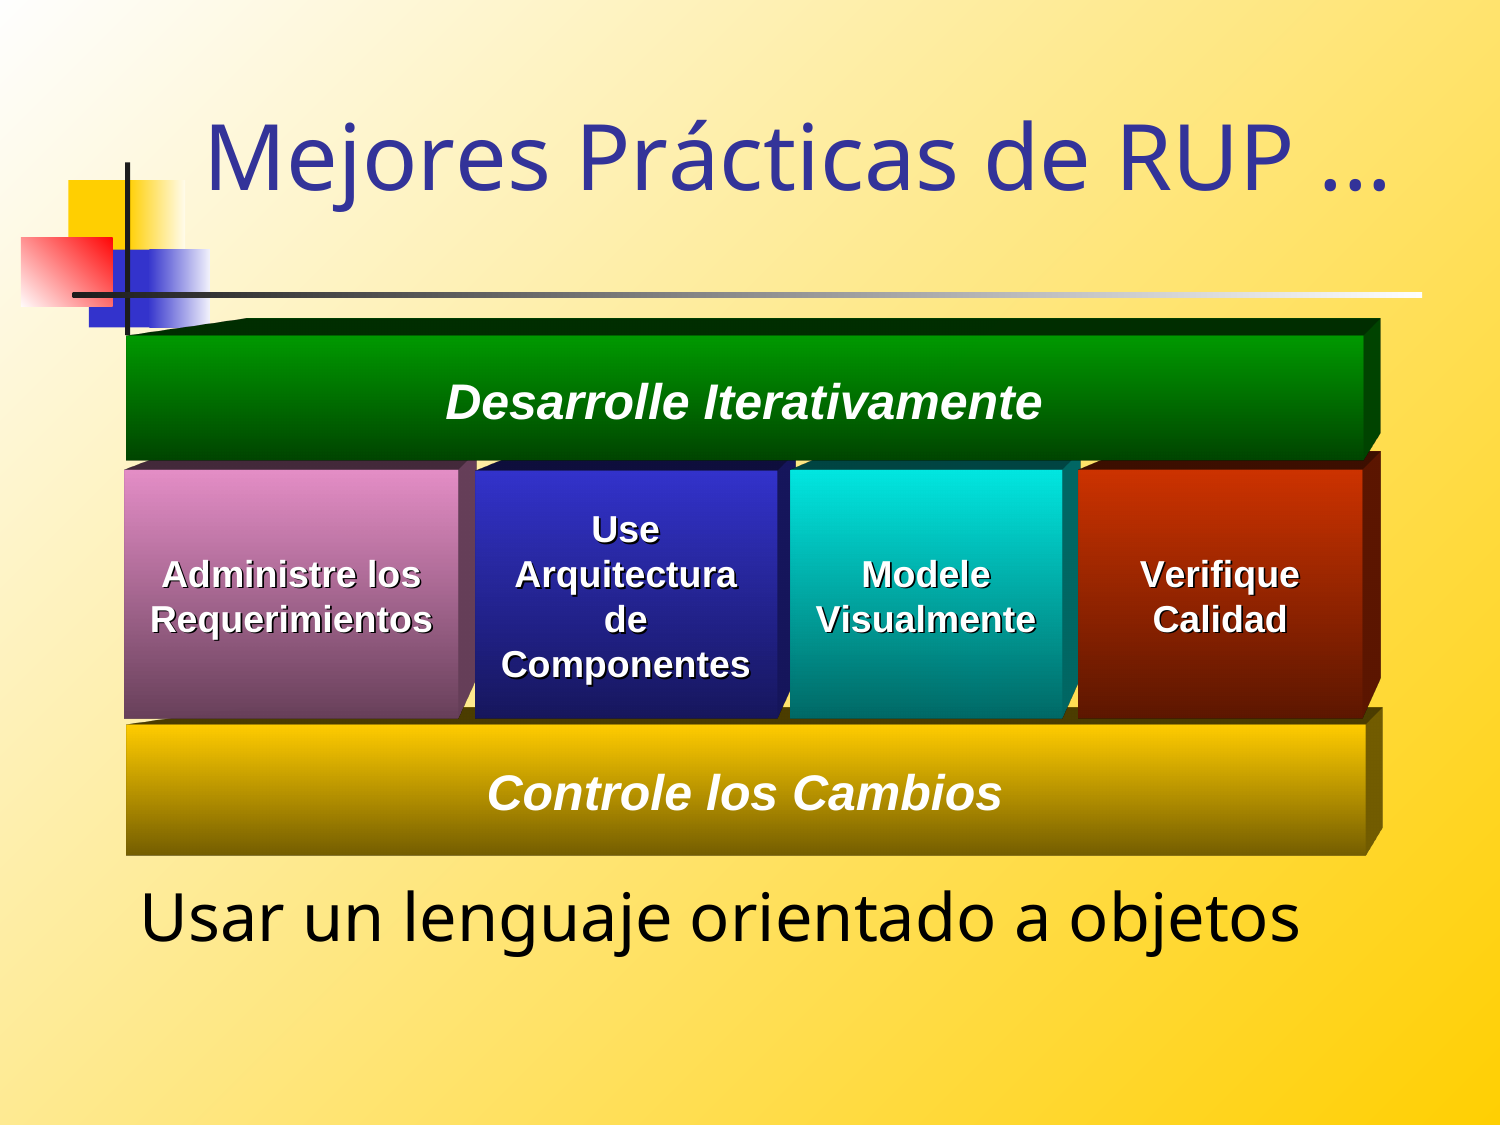

# Mejores Prácticas de RUP ...
Desarrolle Iterativamente
Administre los Requerimientos
Modele Visualmente
Verifique Calidad
Use Arquitectura de Componentes
Controle los Cambios
Usar un lenguaje orientado a objetos